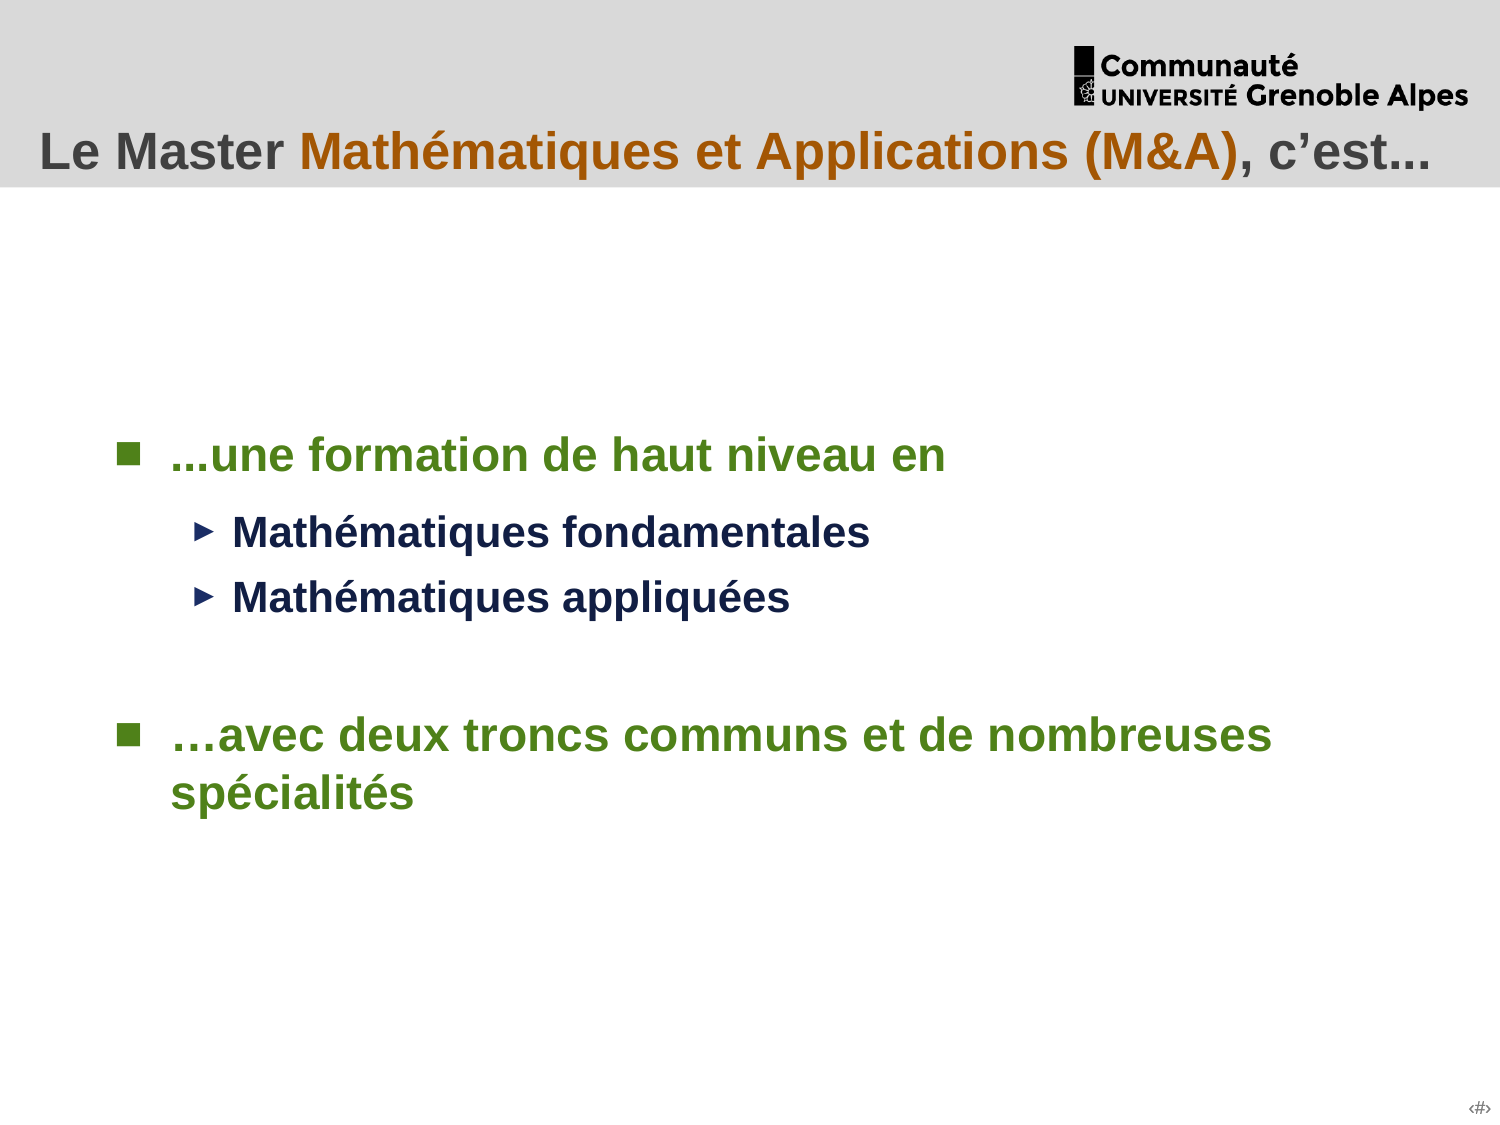

# Le Master Mathématiques et Applications (M&A), c’est...
...une formation de haut niveau en
Mathématiques fondamentales
Mathématiques appliquées
…avec deux troncs communs et de nombreuses spécialités